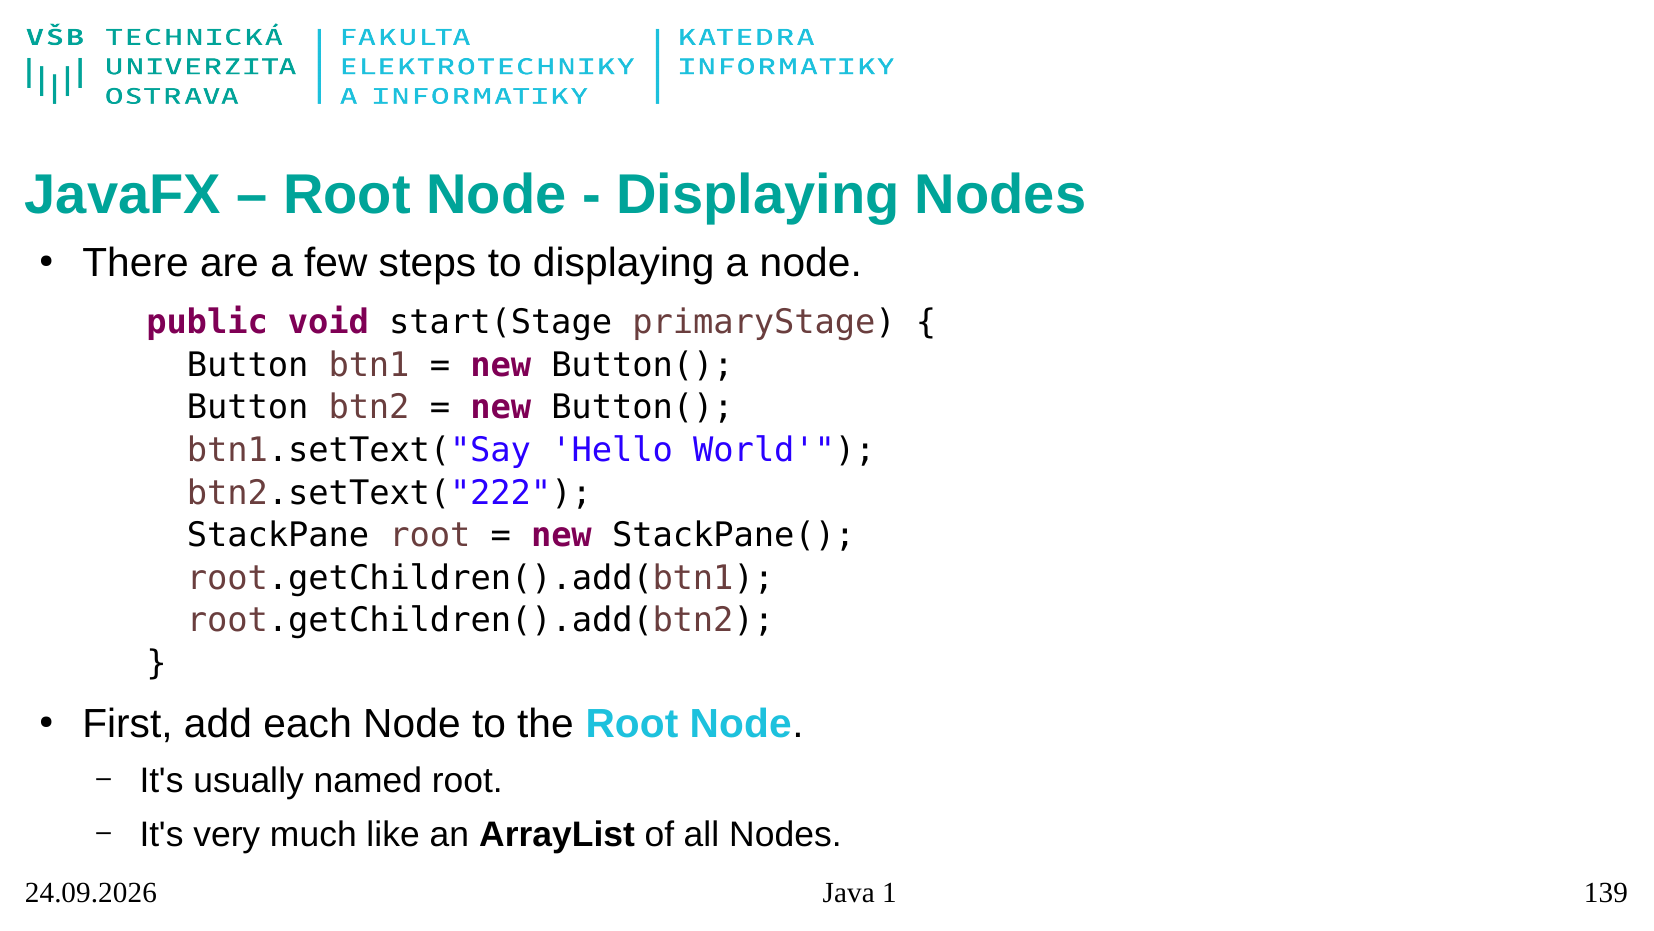

# JavaFX – Root Node - Displaying Nodes
There are a few steps to displaying a node.
 public void start(Stage primaryStage) {
 Button btn1 = new Button();
 Button btn2 = new Button();
 btn1.setText("Say 'Hello World'");
 btn2.setText("222");
 StackPane root = new StackPane();
 root.getChildren().add(btn1);
 root.getChildren().add(btn2);
 }
First, add each Node to the Root Node.
It's usually named root.
It's very much like an ArrayList of all Nodes.
Java 1
139